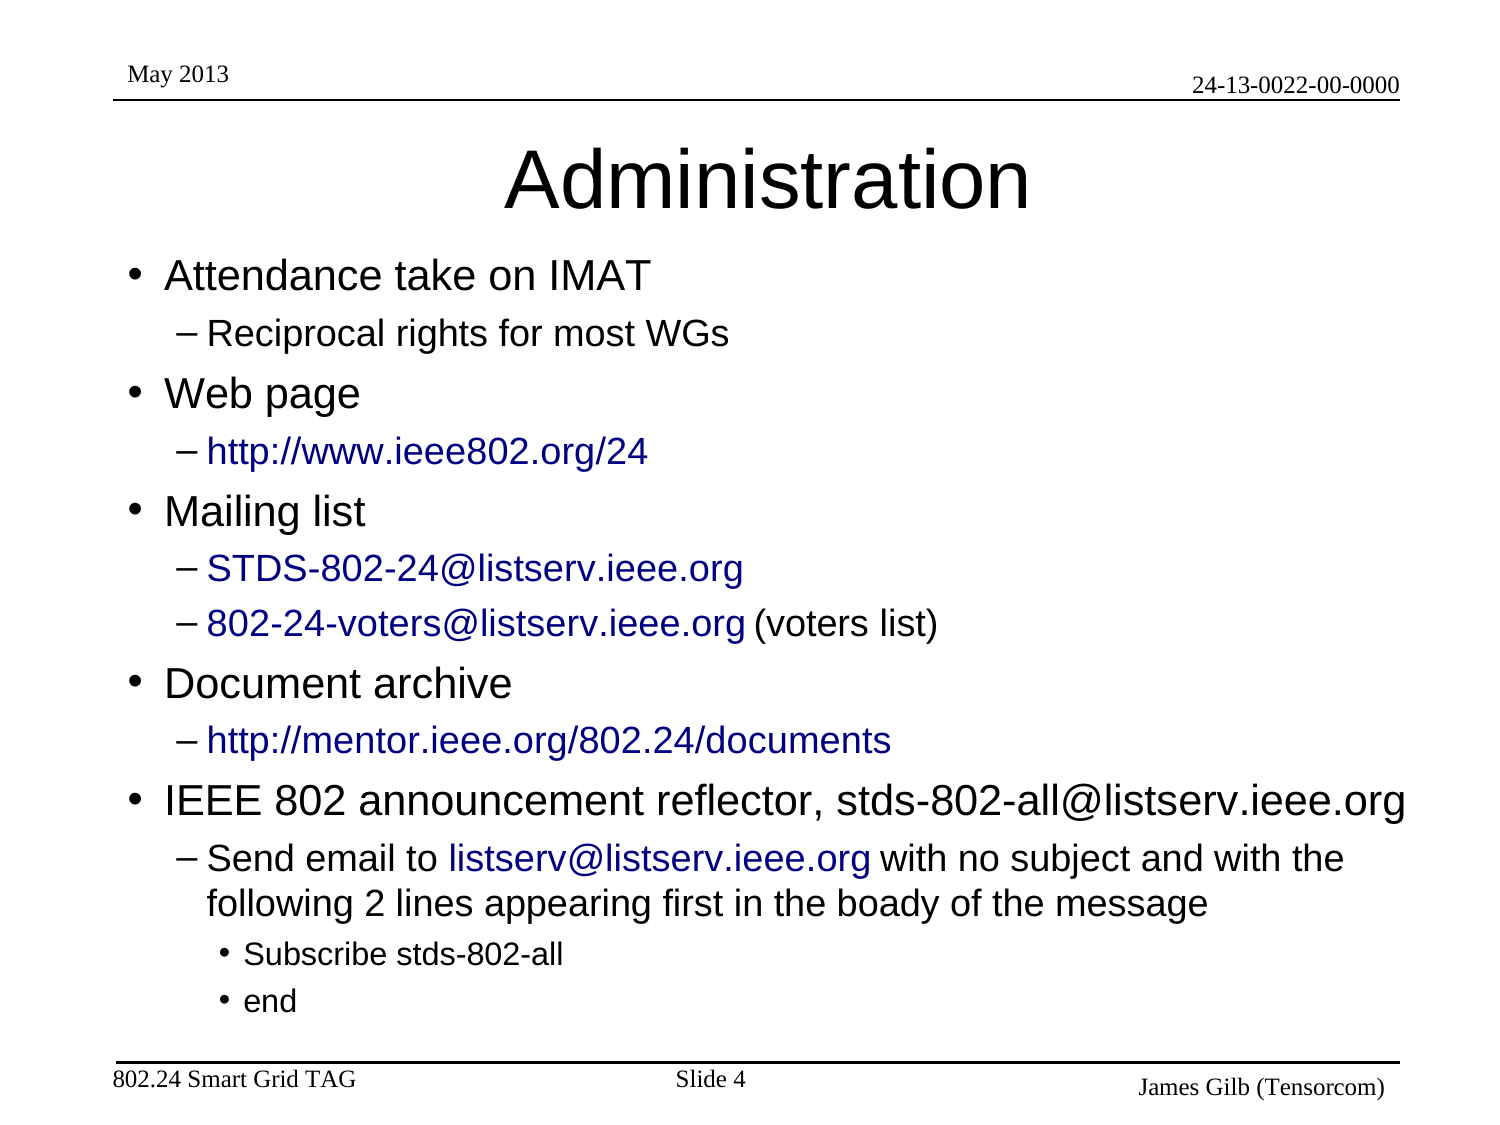

# Administration
Attendance take on IMAT
Reciprocal rights for most WGs
Web page
http://www.ieee802.org/24
Mailing list
STDS-802-24@listserv.ieee.org
802-24-voters@listserv.ieee.org (voters list)
Document archive
http://mentor.ieee.org/802.24/documents
IEEE 802 announcement reflector, stds-802-all@listserv.ieee.org
Send email to listserv@listserv.ieee.org with no subject and with the following 2 lines appearing first in the boady of the message
Subscribe stds-802-all
end
4